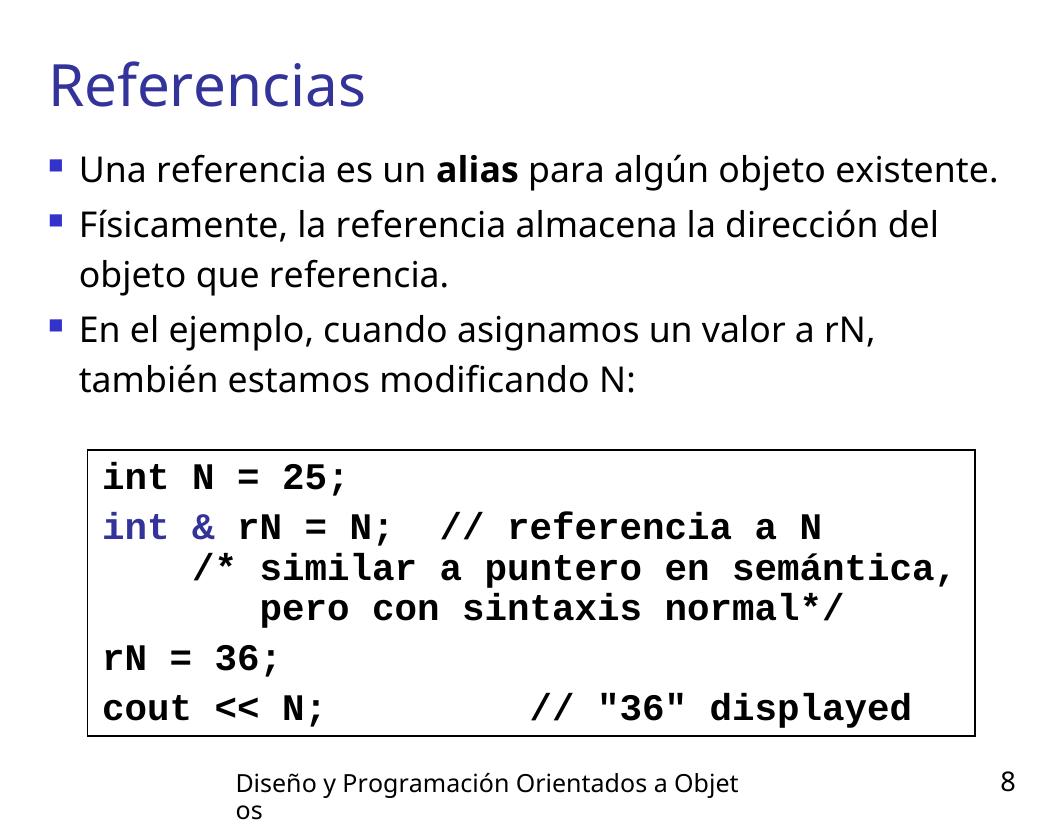

# Referencias
Una referencia es un alias para algún objeto existente.
Físicamente, la referencia almacena la dirección del objeto que referencia.
En el ejemplo, cuando asignamos un valor a rN, también estamos modificando N:
int N = 25;
int & rN = N; // referencia a N
 /* similar a puntero en semántica,
 pero con sintaxis normal*/
rN = 36;
cout << N; // "36" displayed
Diseño y Programación Orientados a Objetos
8